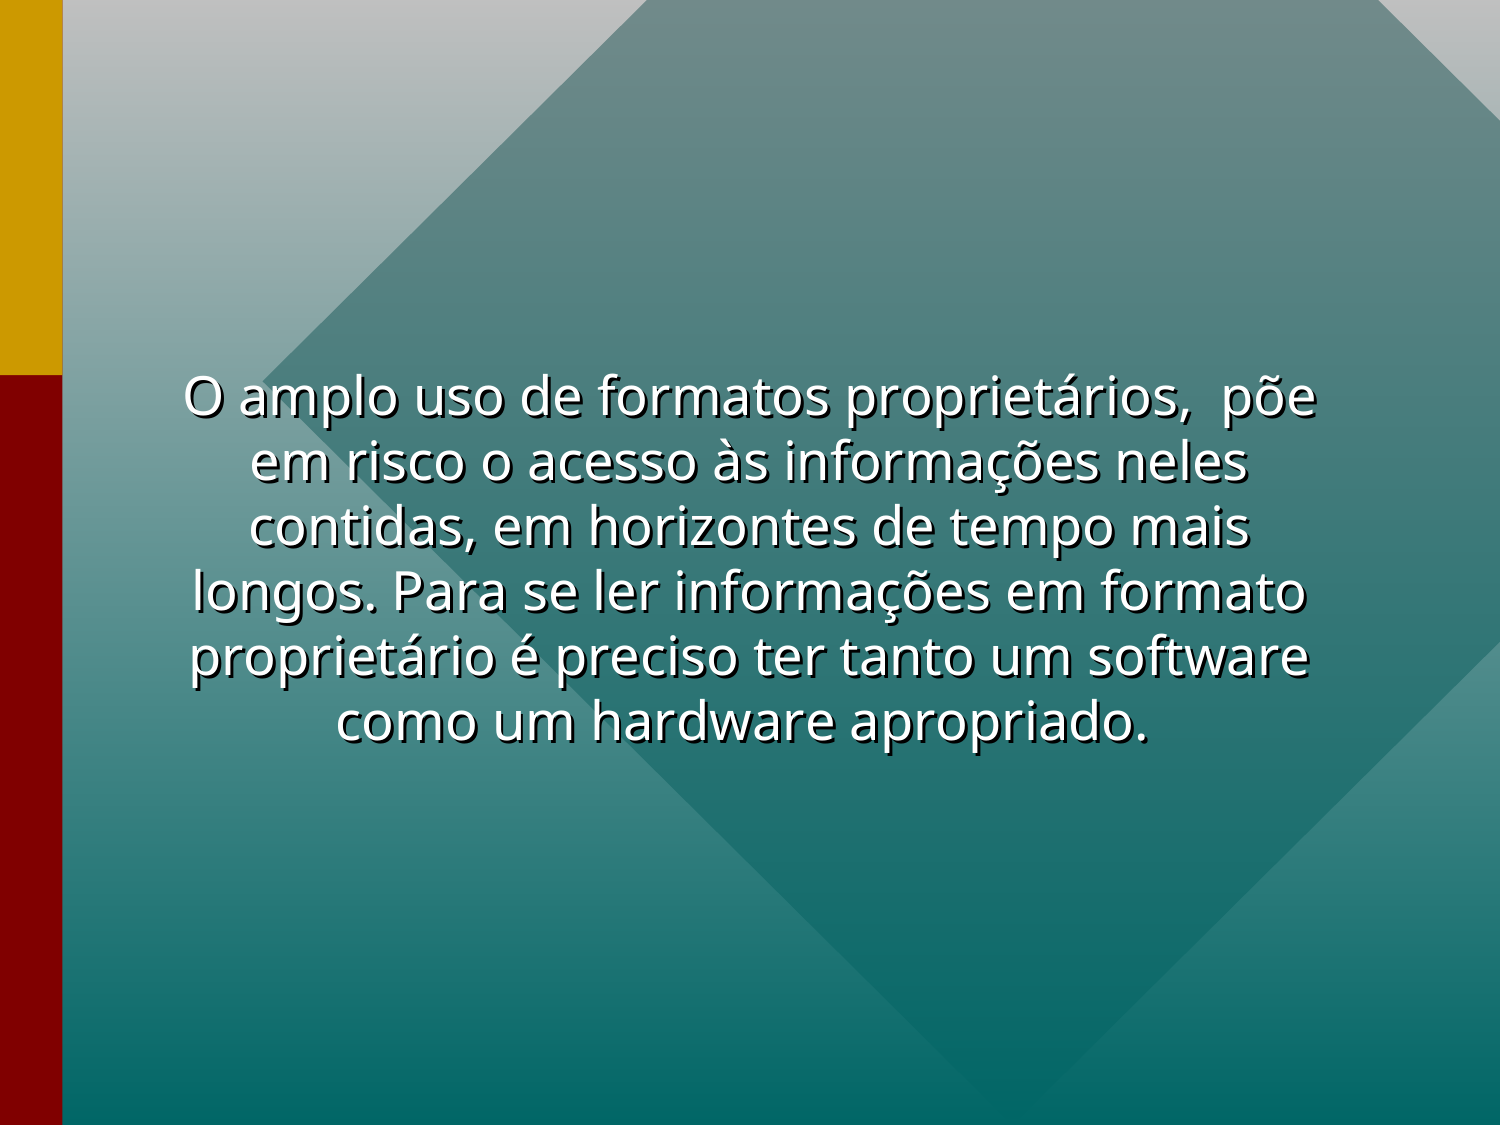

# O amplo uso de formatos proprietários, põe em risco o acesso às informações neles contidas, em horizontes de tempo mais longos. Para se ler informações em formato proprietário é preciso ter tanto um software como um hardware apropriado.